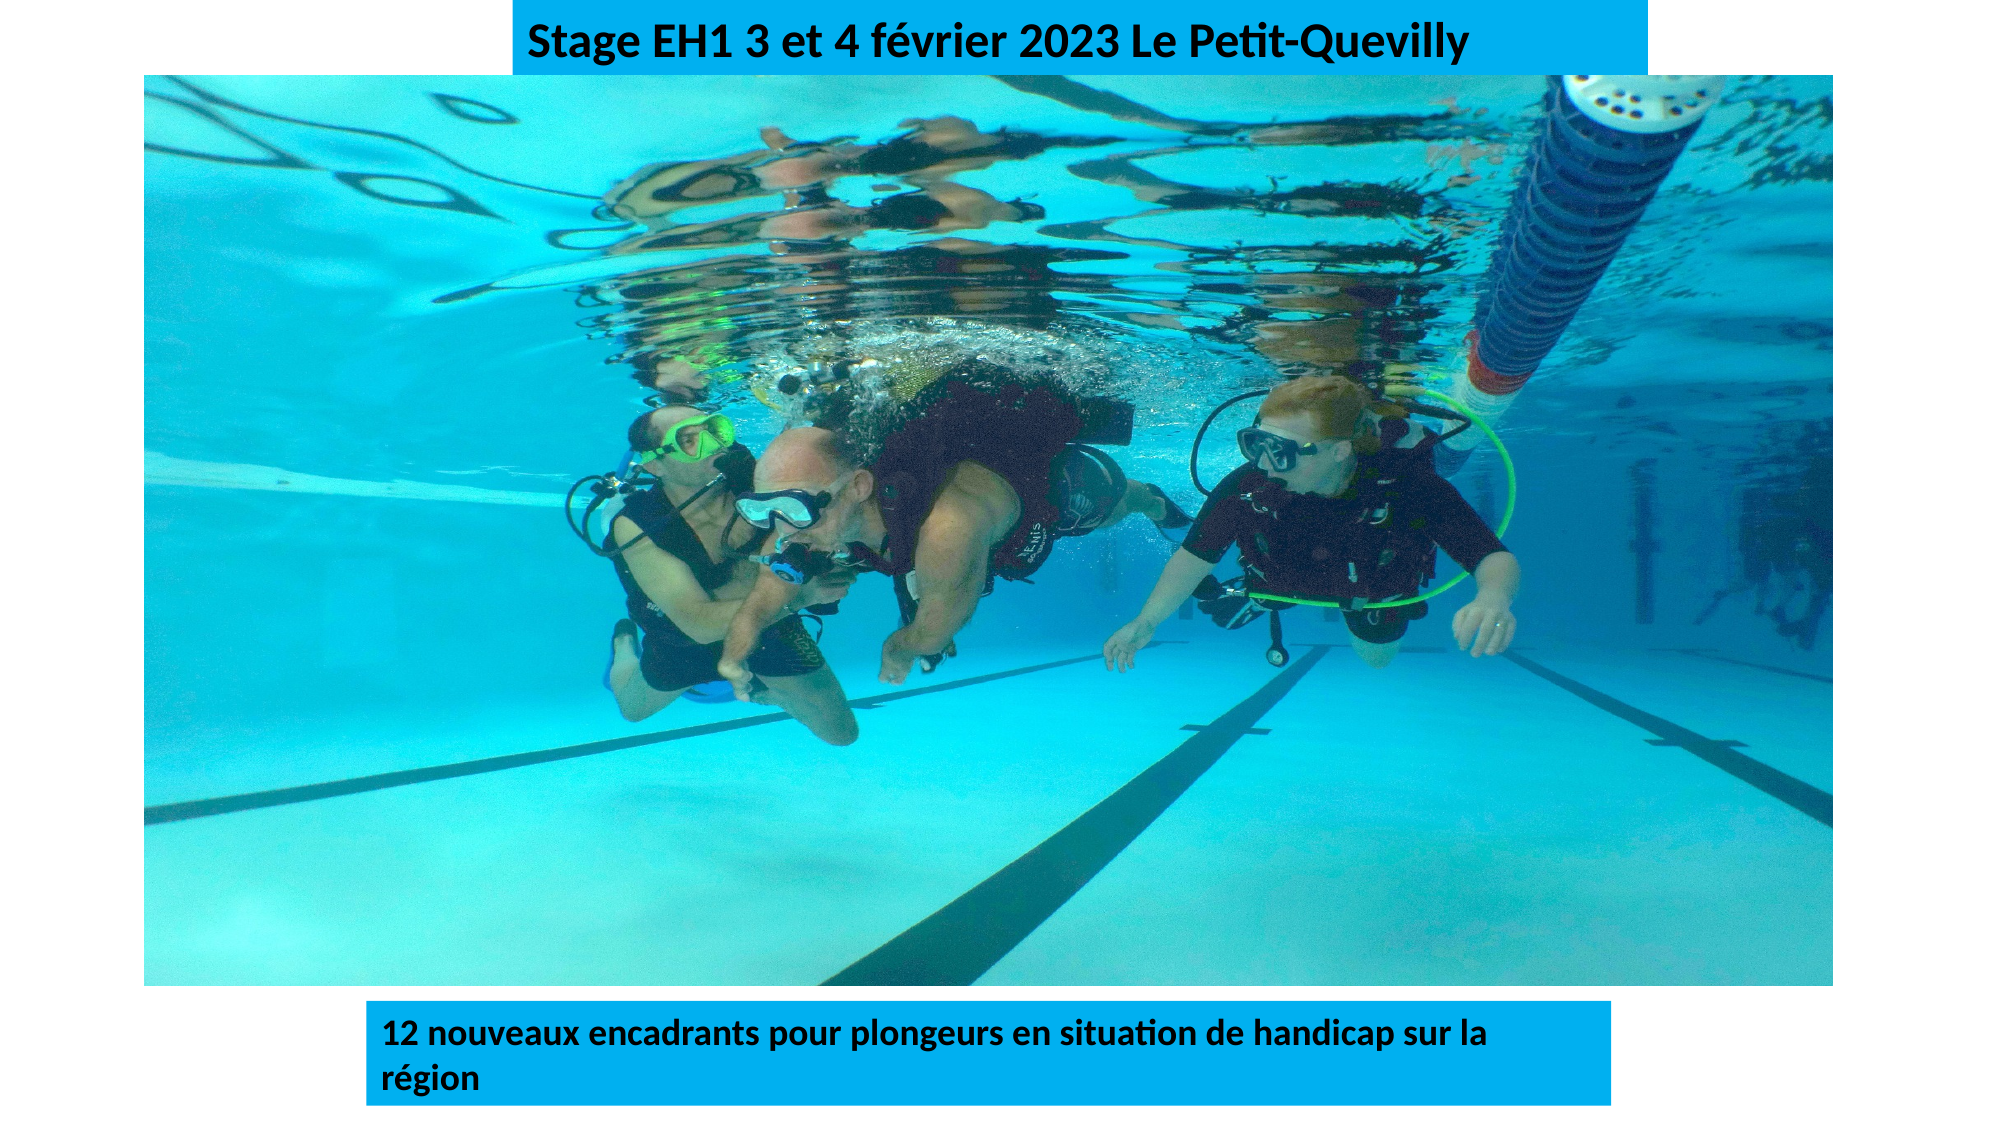

Stage EH1 3 et 4 février 2023 Le Petit-Quevilly
12 nouveaux encadrants pour plongeurs en situation de handicap sur la région